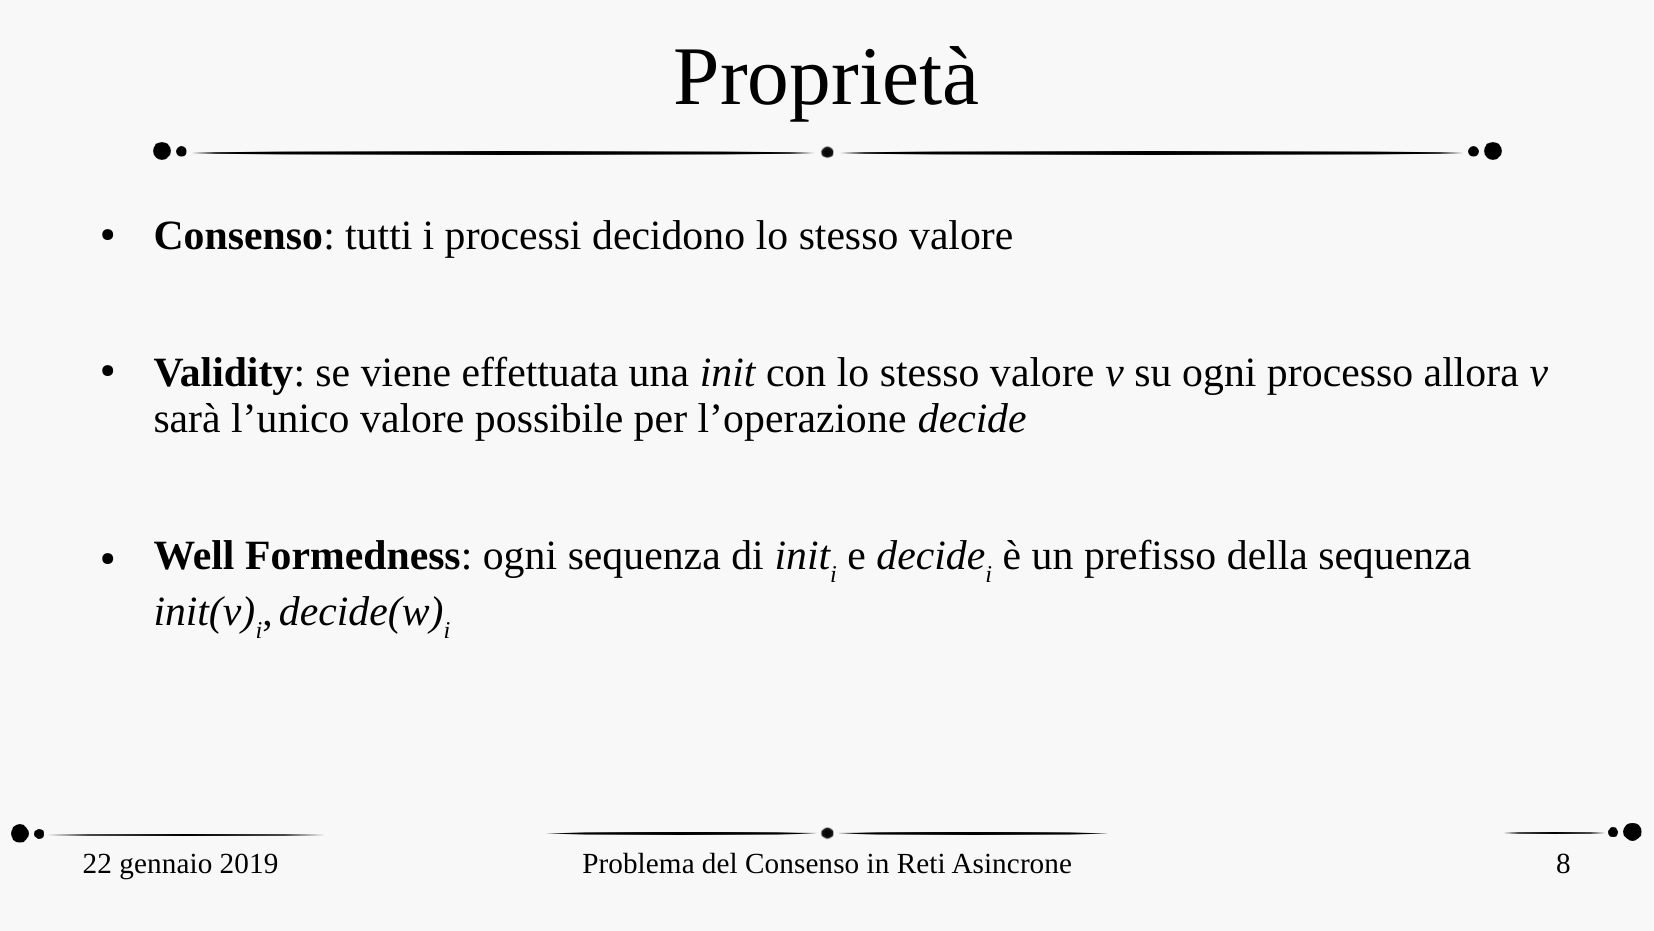

# Proprietà
Consenso: tutti i processi decidono lo stesso valore
Validity: se viene effettuata una init con lo stesso valore v su ogni processo allora v sarà l’unico valore possibile per l’operazione decide
Well Formedness: ogni sequenza di initi e decidei è un prefisso della sequenza init(v)i, decide(w)i
22 gennaio 2019
Problema del Consenso in Reti Asincrone
8